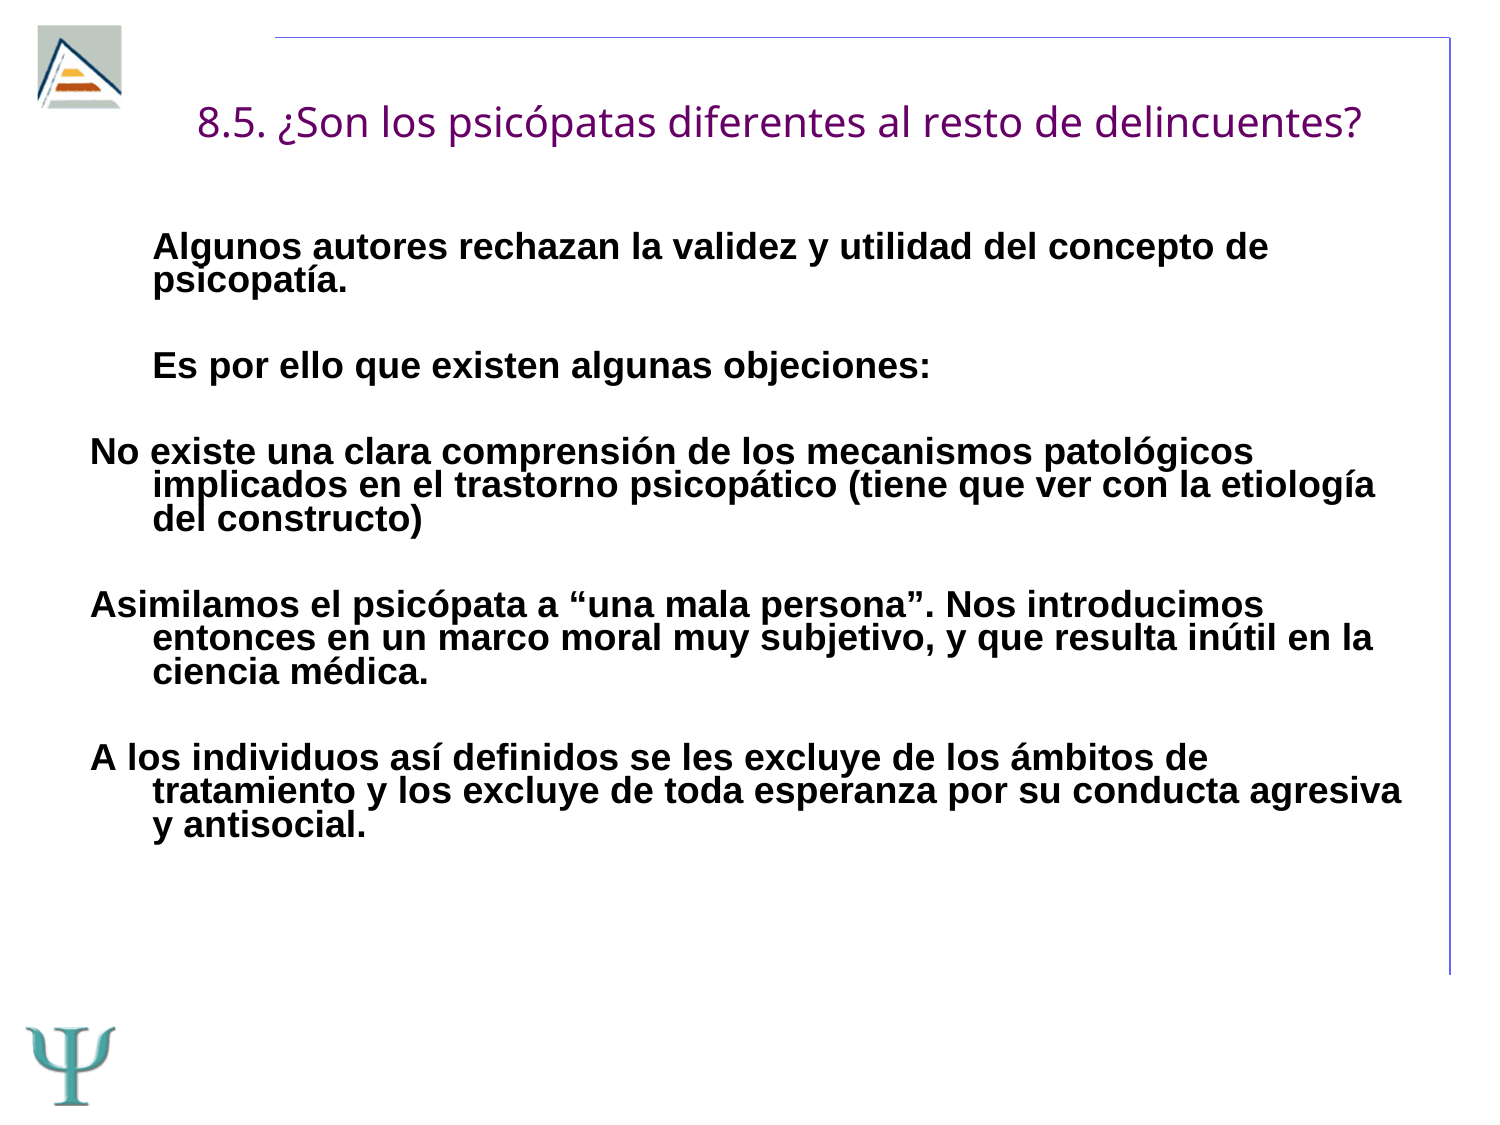

# 8.5. ¿Son los psicópatas diferentes al resto de delincuentes?
	Algunos autores rechazan la validez y utilidad del concepto de psicopatía.
	Es por ello que existen algunas objeciones:
No existe una clara comprensión de los mecanismos patológicos implicados en el trastorno psicopático (tiene que ver con la etiología del constructo)
Asimilamos el psicópata a “una mala persona”. Nos introducimos entonces en un marco moral muy subjetivo, y que resulta inútil en la ciencia médica.
A los individuos así definidos se les excluye de los ámbitos de tratamiento y los excluye de toda esperanza por su conducta agresiva y antisocial.